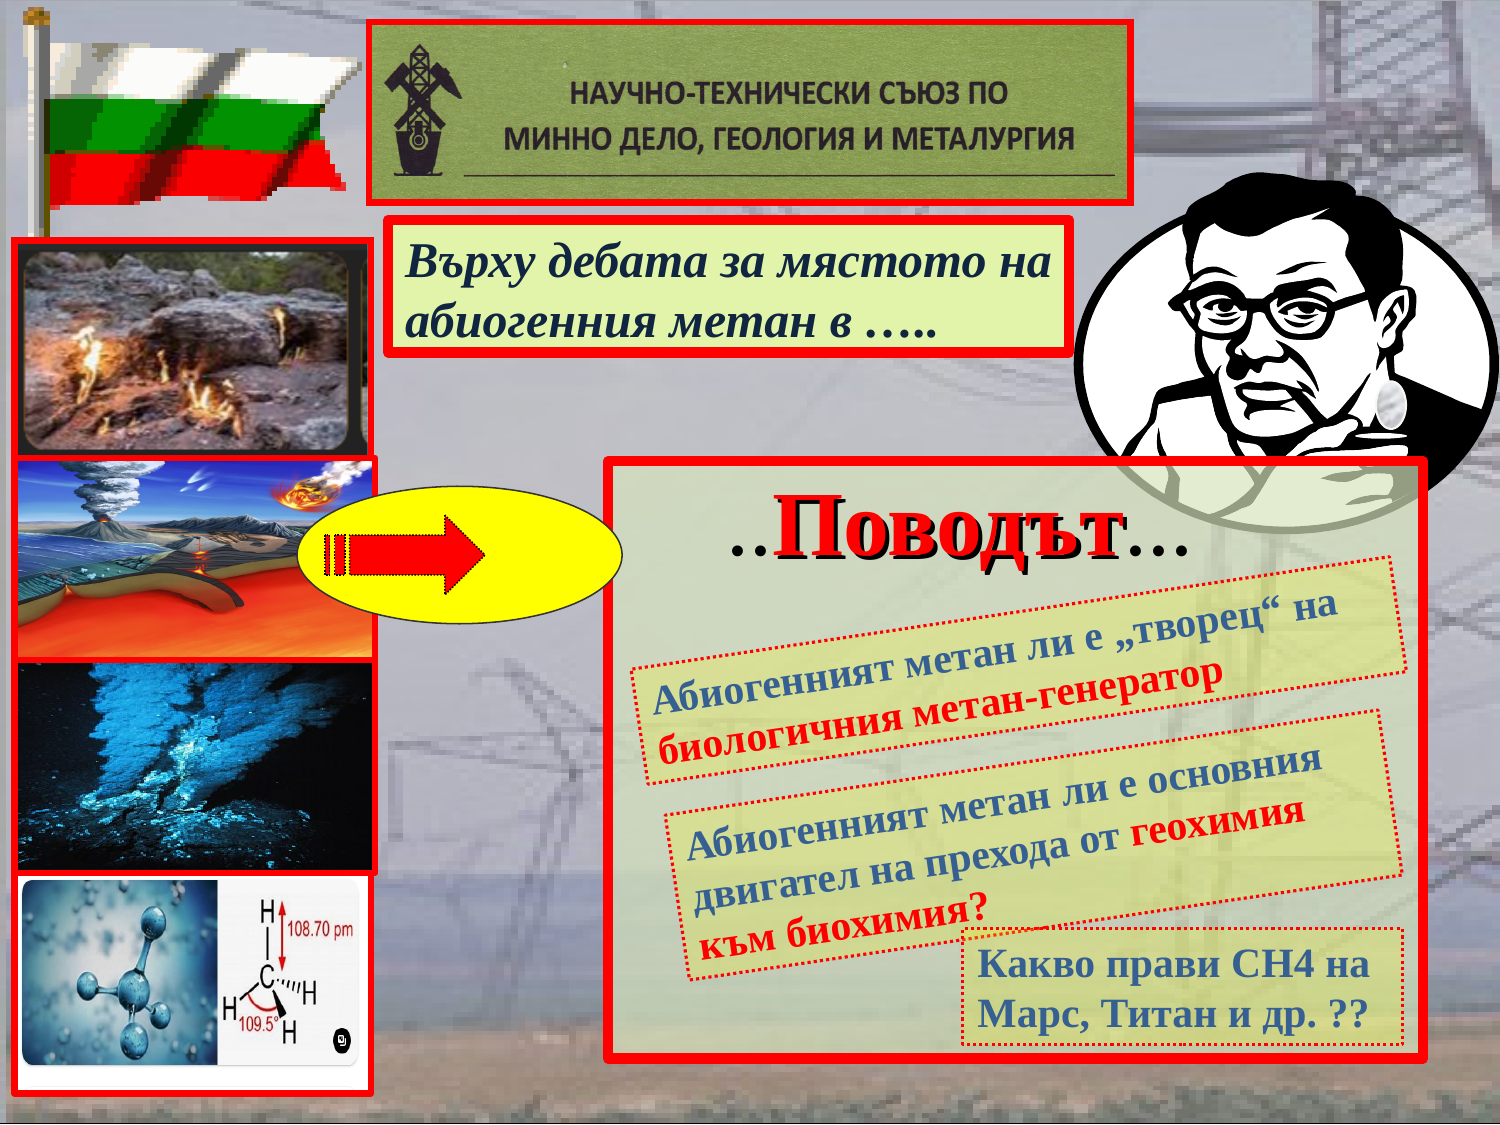

Върху дебата за мястото на абиогенния метан в …..
..Поводът...
Абиогенният метан ли е „творец“ на биологичния метан-генератор
Абиогенният метан ли е основния двигател на прехода от геохимия
към биохимия?
Какво прави СН4 на
Марс, Титан и др. ??